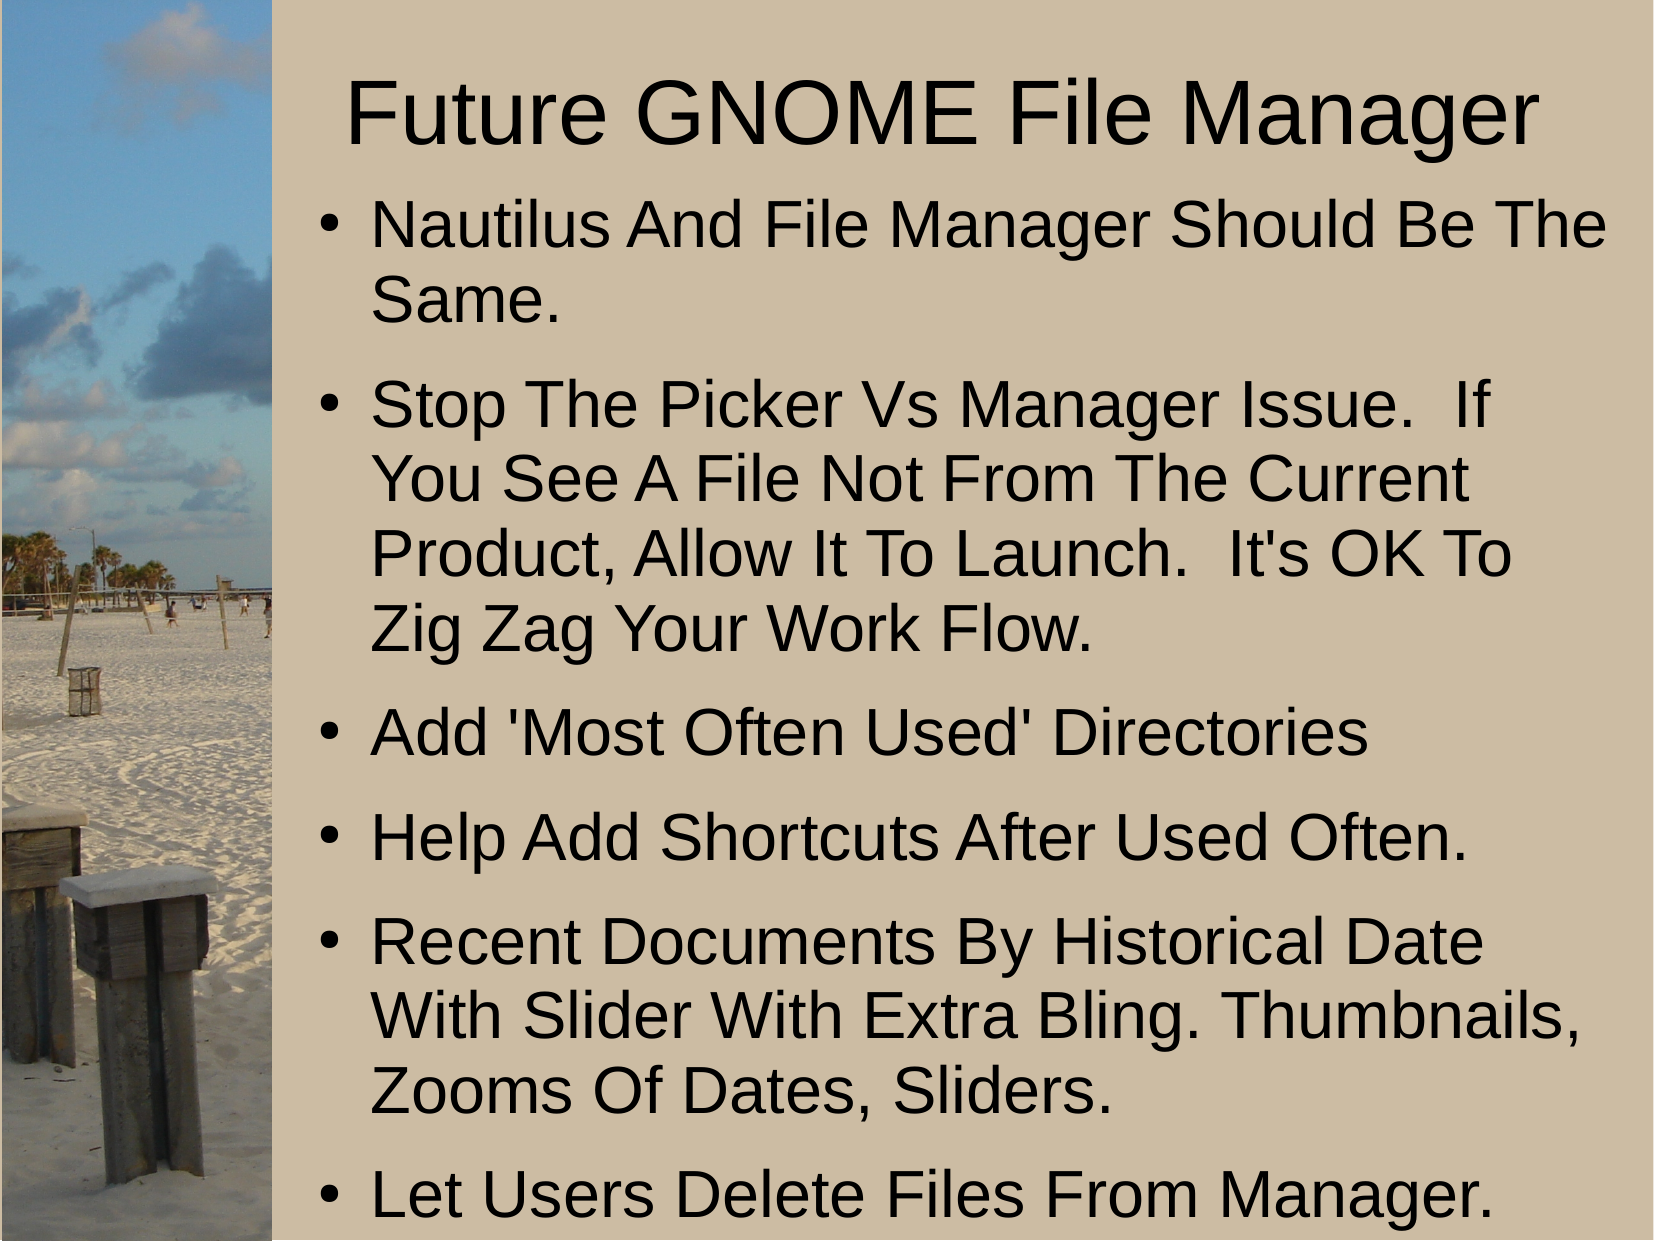

# Future GNOME File Manager
Nautilus And File Manager Should Be The Same.
Stop The Picker Vs Manager Issue. If You See A File Not From The Current Product, Allow It To Launch. It's OK To Zig Zag Your Work Flow.
Add 'Most Often Used' Directories
Help Add Shortcuts After Used Often.
Recent Documents By Historical Date With Slider With Extra Bling. Thumbnails, Zooms Of Dates, Sliders.
Let Users Delete Files From Manager.